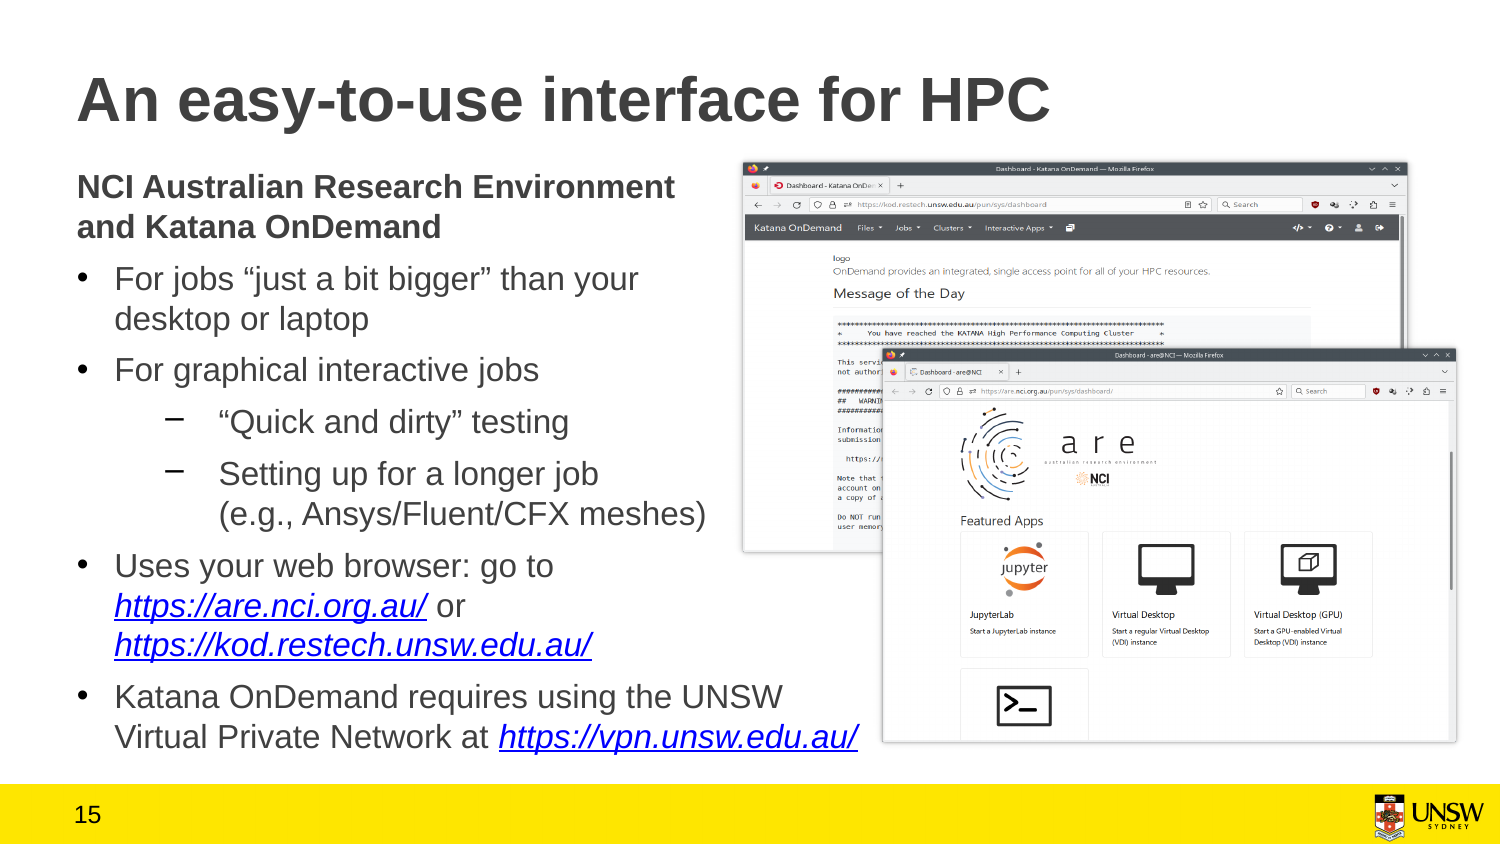

# An easy-to-use interface for HPC
NCI Australian Research Environment
and Katana OnDemand
For jobs “just a bit bigger” than your
desktop or laptop
For graphical interactive jobs
“Quick and dirty” testing
Setting up for a longer job
(e.g., Ansys/Fluent/CFX meshes)
Uses your web browser: go to
https://are.nci.org.au/ or
https://kod.restech.unsw.edu.au/
Katana OnDemand requires using the UNSW
Virtual Private Network at https://vpn.unsw.edu.au/